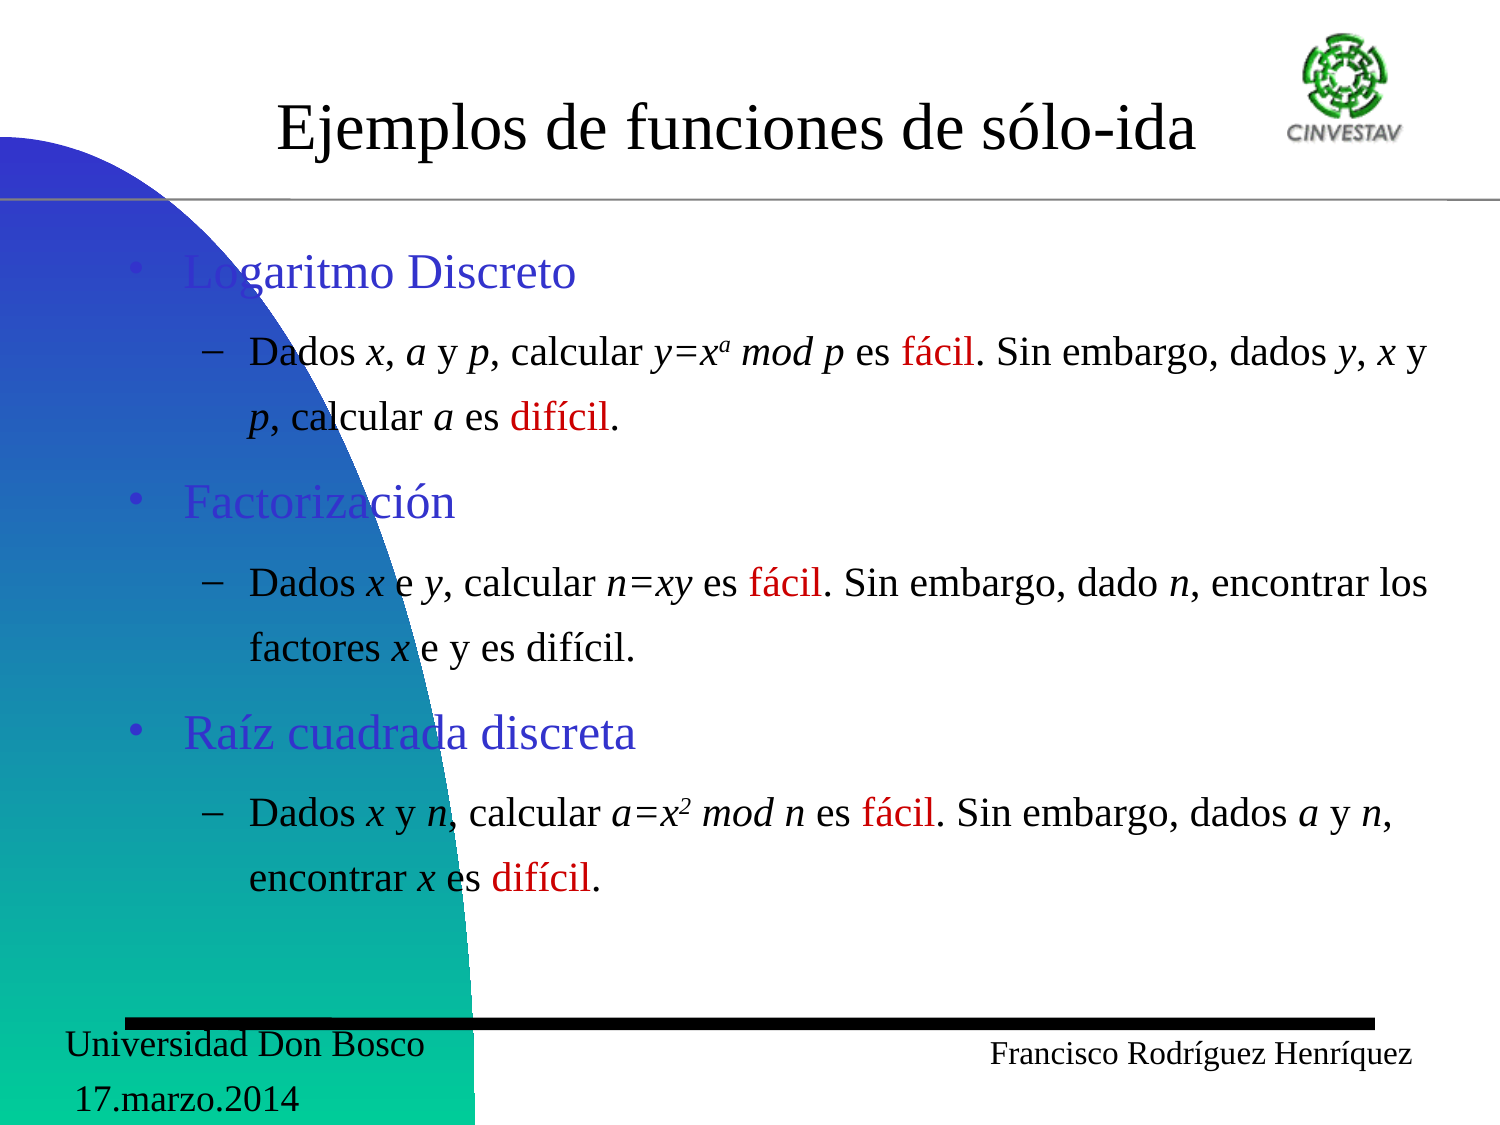

Ejemplos de funciones de sólo-ida
Logaritmo Discreto
Dados x, a y p, calcular y=xa mod p es fácil. Sin embargo, dados y, x y p, calcular a es difícil.
Factorización
Dados x e y, calcular n=xy es fácil. Sin embargo, dado n, encontrar los factores x e y es difícil.
Raíz cuadrada discreta
Dados x y n, calcular a=x2 mod n es fácil. Sin embargo, dados a y n, encontrar x es difícil.